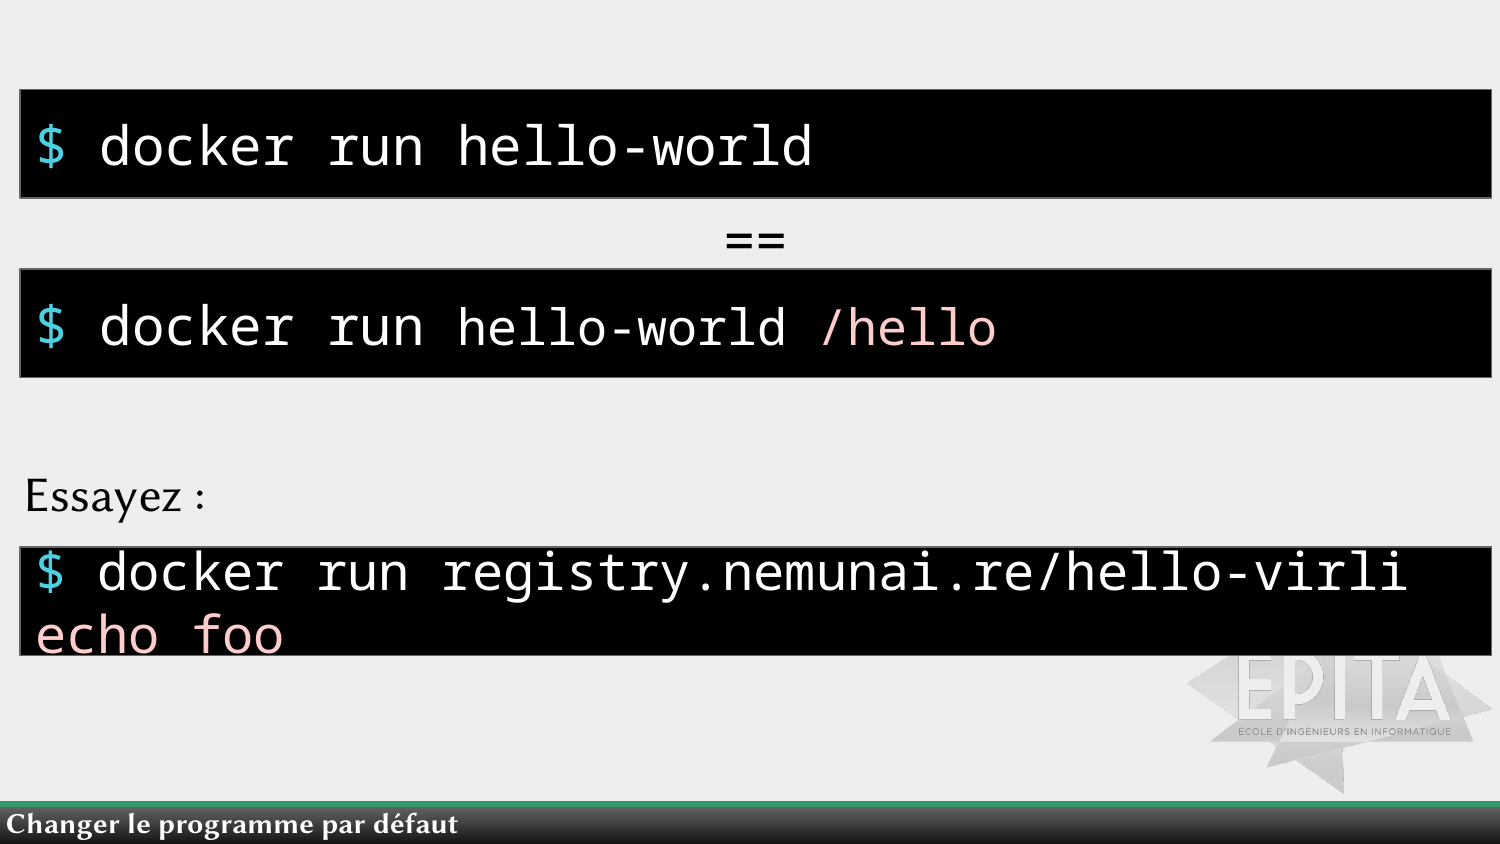

$ docker run hello-world
==
$ docker run hello-world /hello
Essayez :
$ docker run registry.nemunai.re/hello-virli echo foo
# Changer le programme par défaut